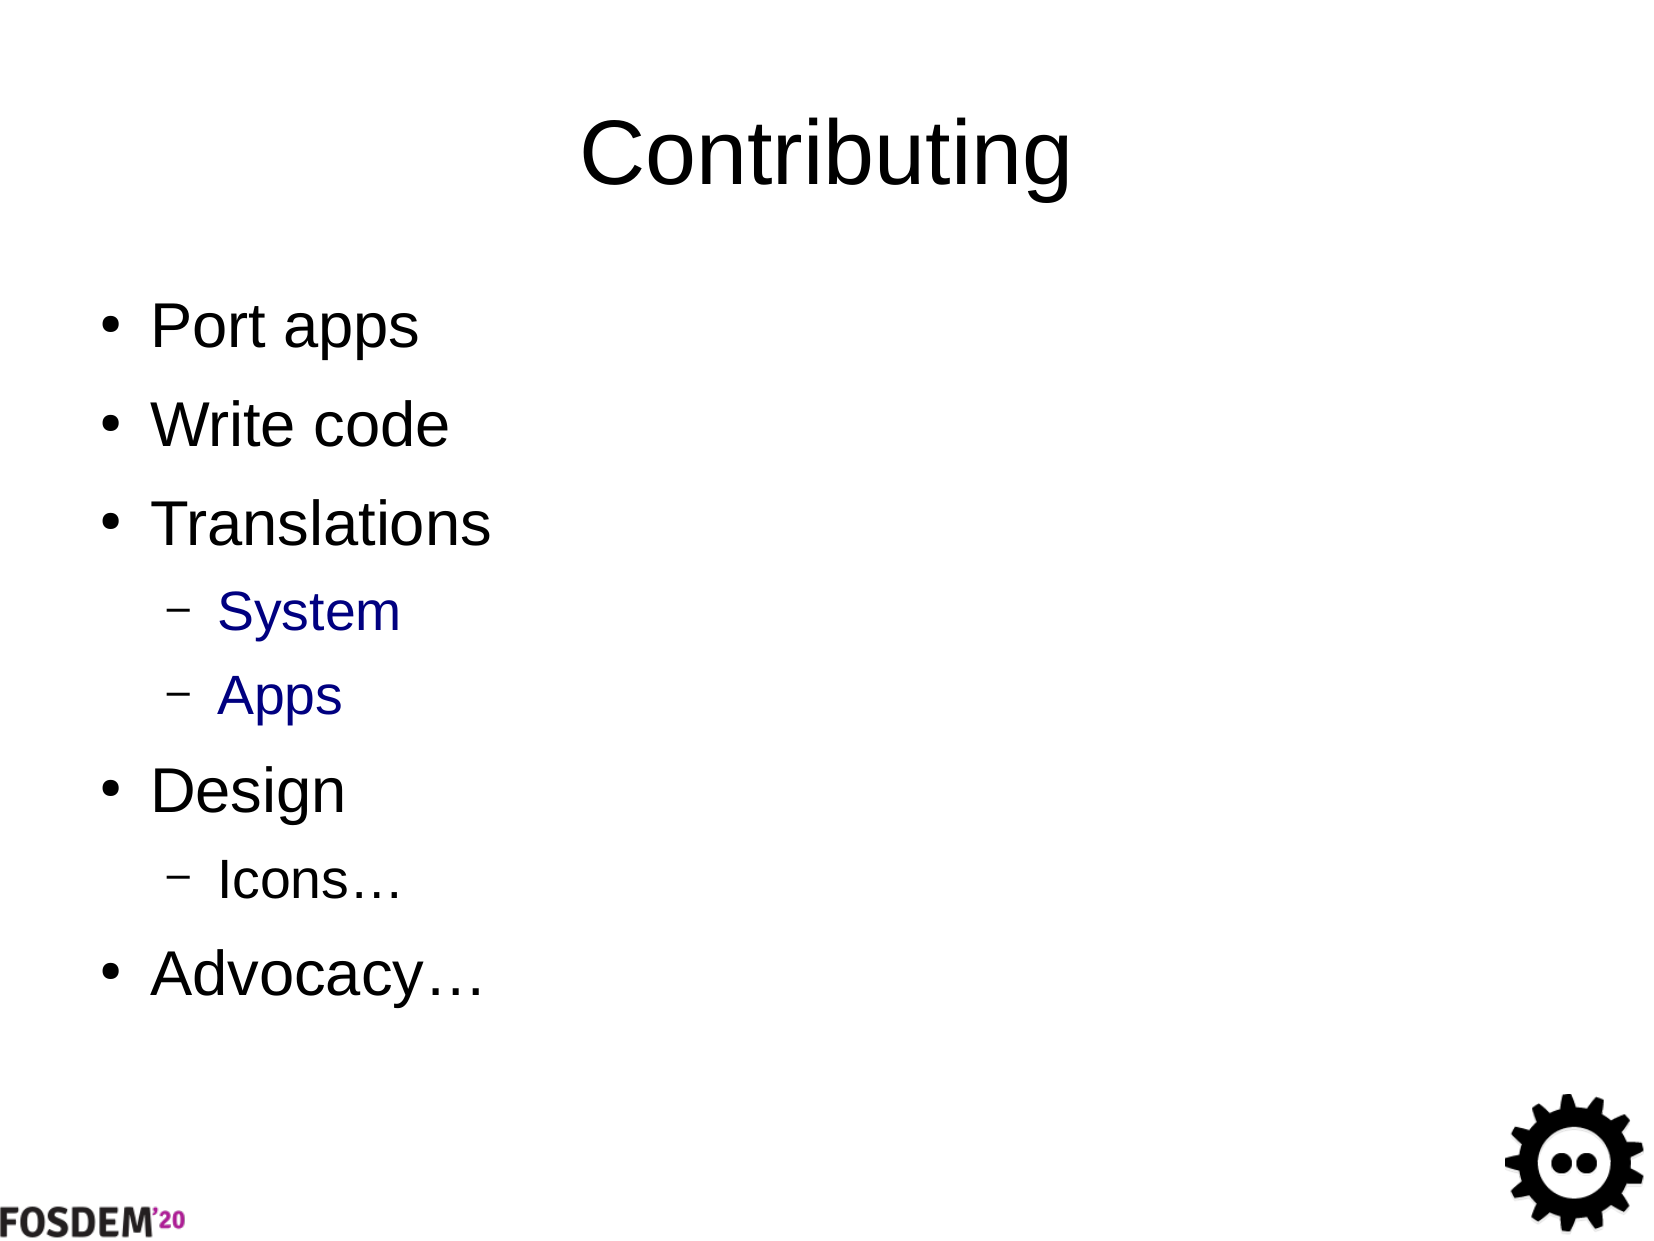

# Contributing
Port apps
Write code
Translations
System
Apps
Design
Icons…
Advocacy…